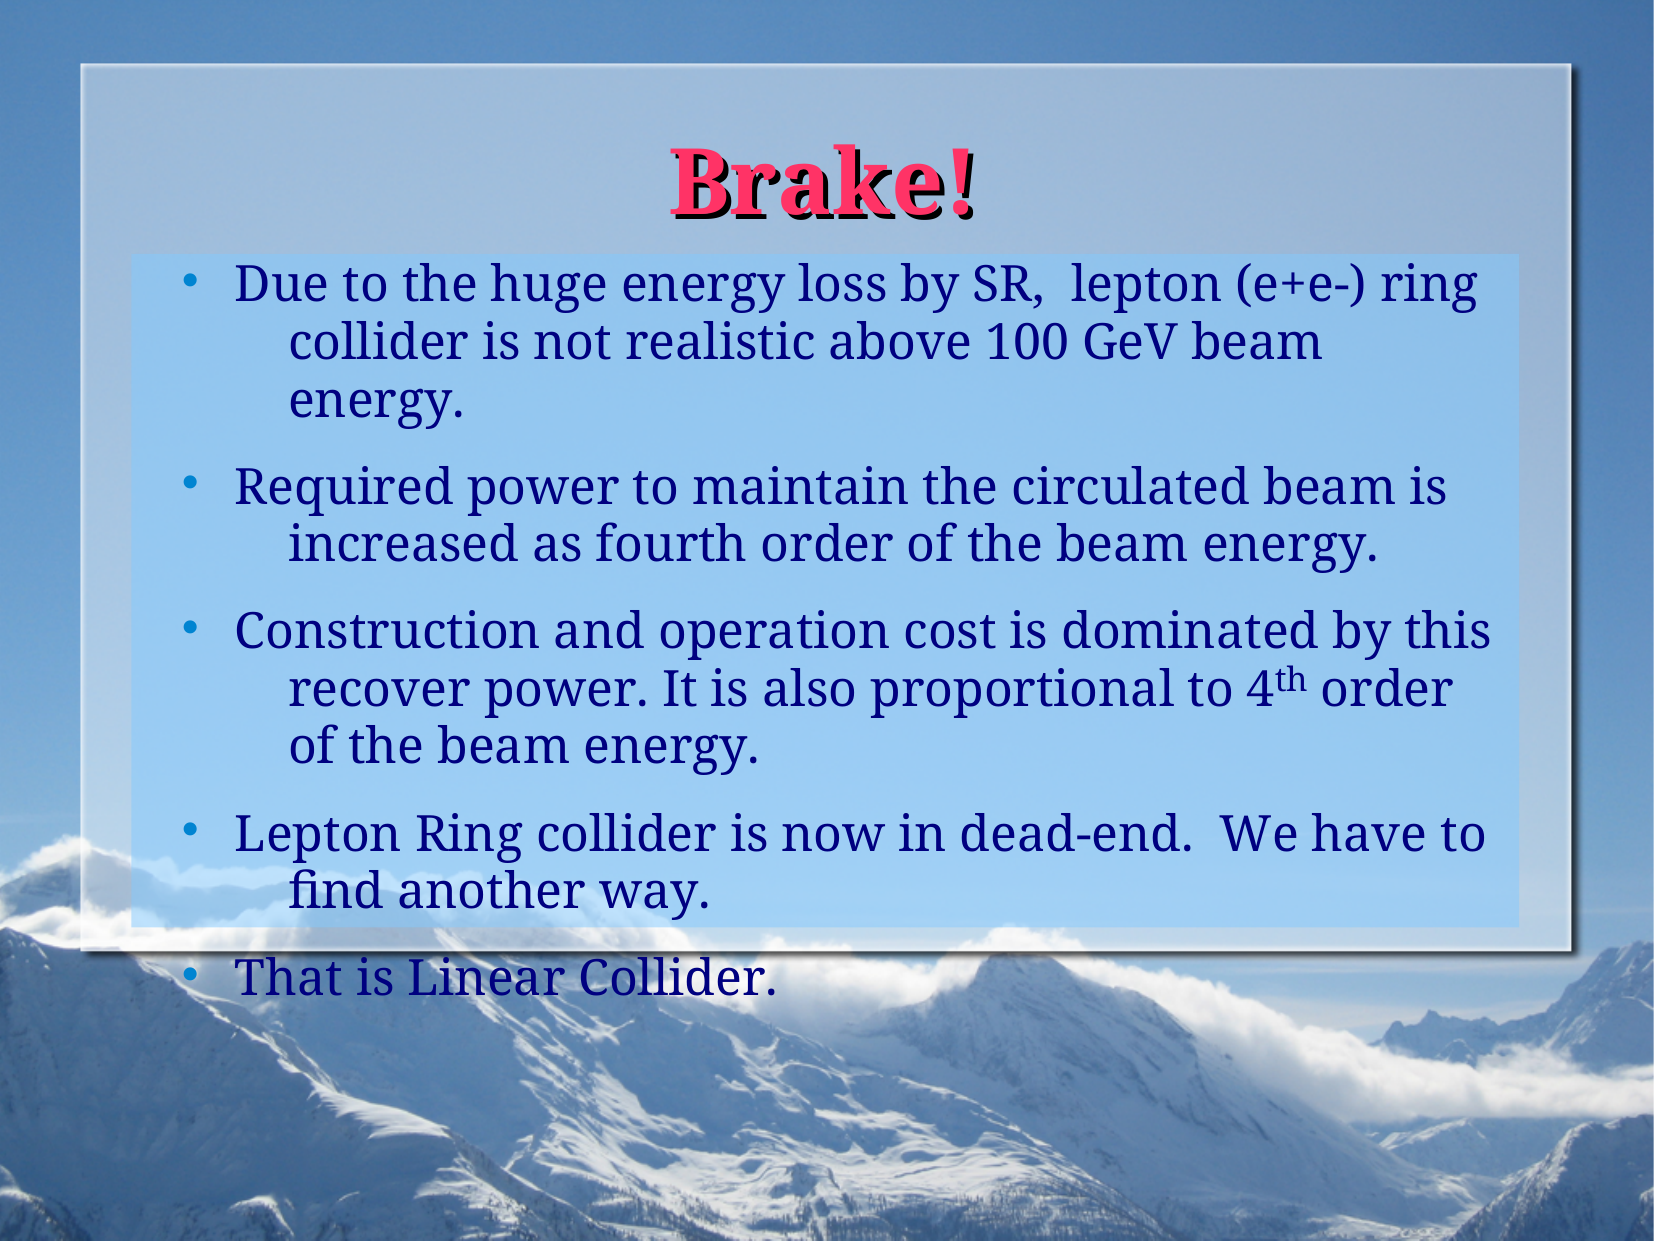

# Brake!
Due to the huge energy loss by SR, lepton (e+e-) ring collider is not realistic above 100 GeV beam energy.
Required power to maintain the circulated beam is increased as fourth order of the beam energy.
Construction and operation cost is dominated by this recover power. It is also proportional to 4th order of the beam energy.
Lepton Ring collider is now in dead-end. We have to find another way.
That is Linear Collider.